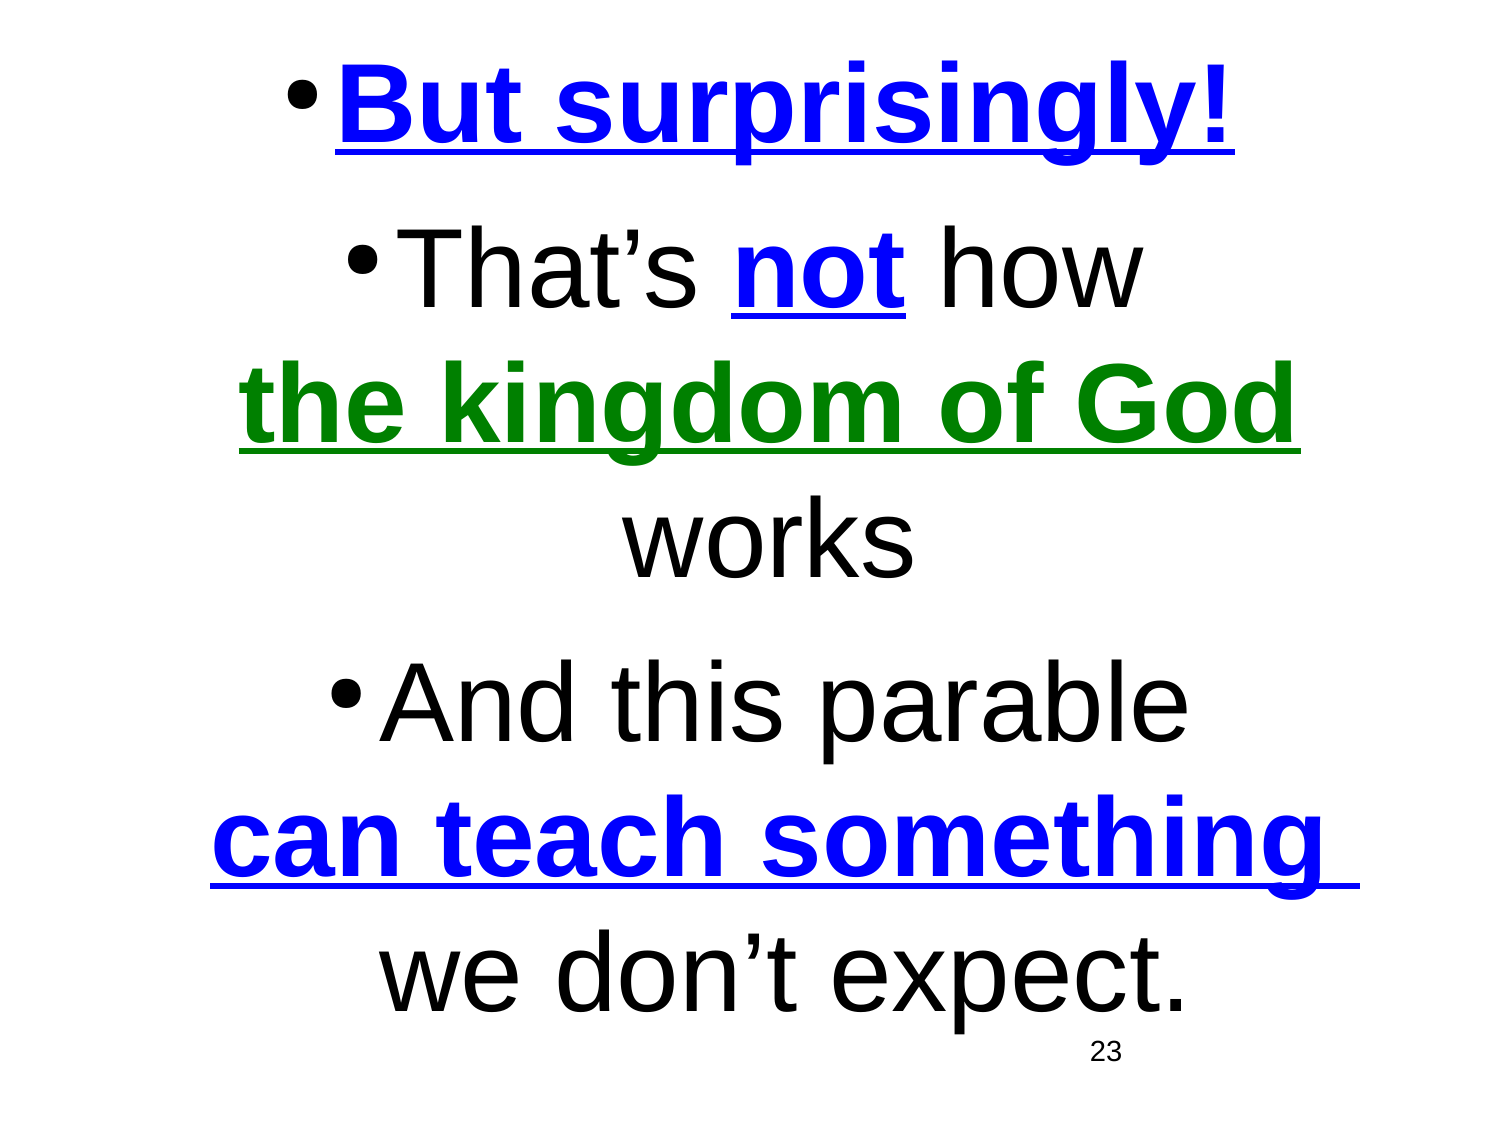

# But surprisingly!
That’s not how
the kingdom of God
works
And this parable
can teach something
we don’t expect.
23